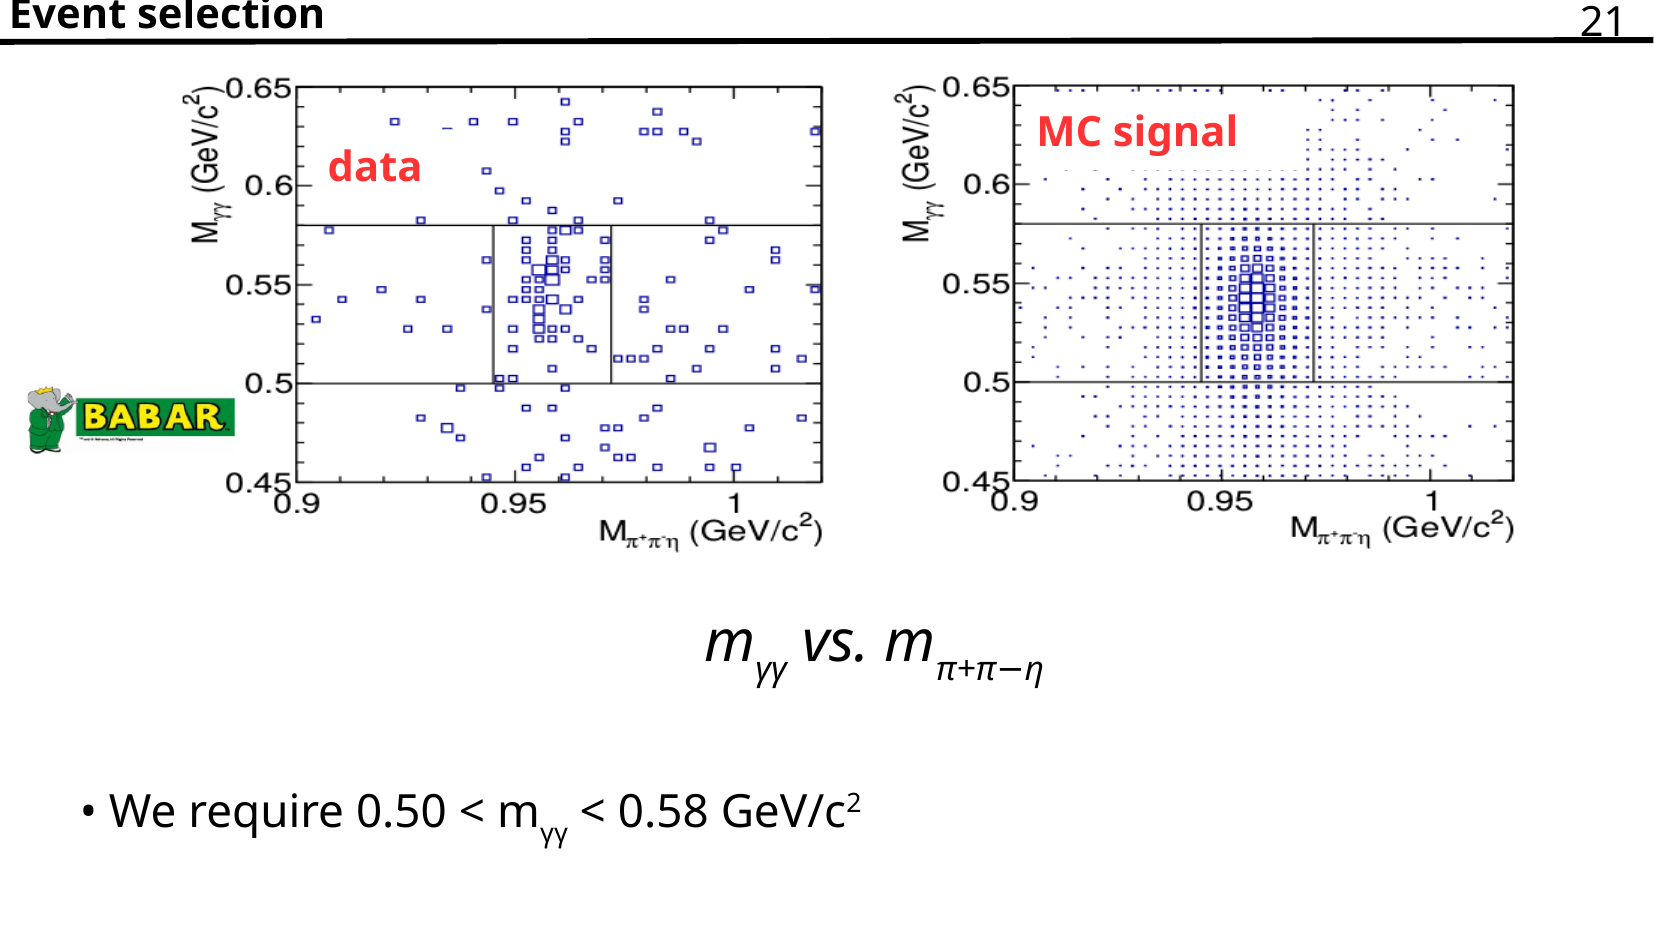

Event selection
21
MC signal
data
mγγ vs. mπ+π−η
• We require 0.50 < mγγ < 0.58 GeV/c2